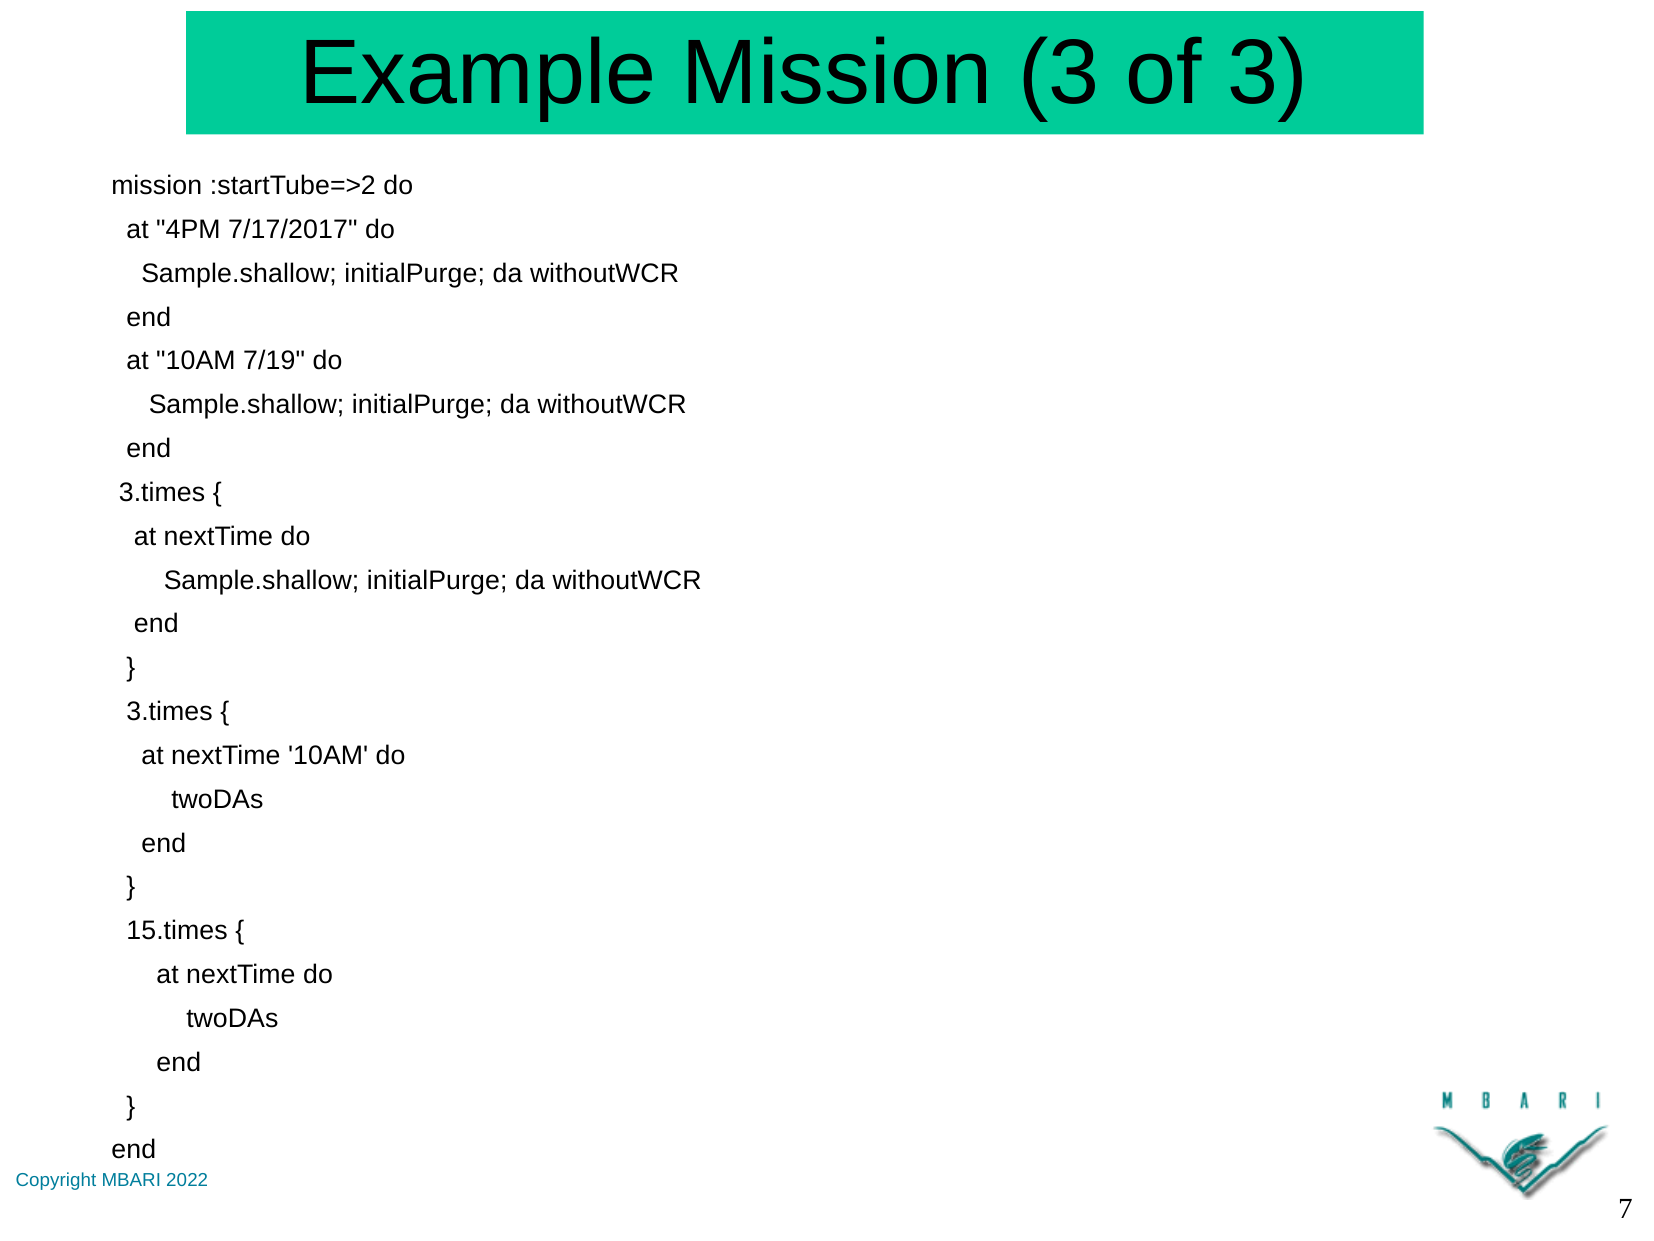

# Example Mission (3 of 3)
mission :startTube=>2 do
 at "4PM 7/17/2017" do
 Sample.shallow; initialPurge; da withoutWCR
 end
 at "10AM 7/19" do
 Sample.shallow; initialPurge; da withoutWCR
 end
 3.times {
 at nextTime do
 Sample.shallow; initialPurge; da withoutWCR
 end
 }
 3.times {
 at nextTime '10AM' do
 twoDAs
 end
 }
 15.times {
 at nextTime do
 twoDAs
 end
 }
end
7